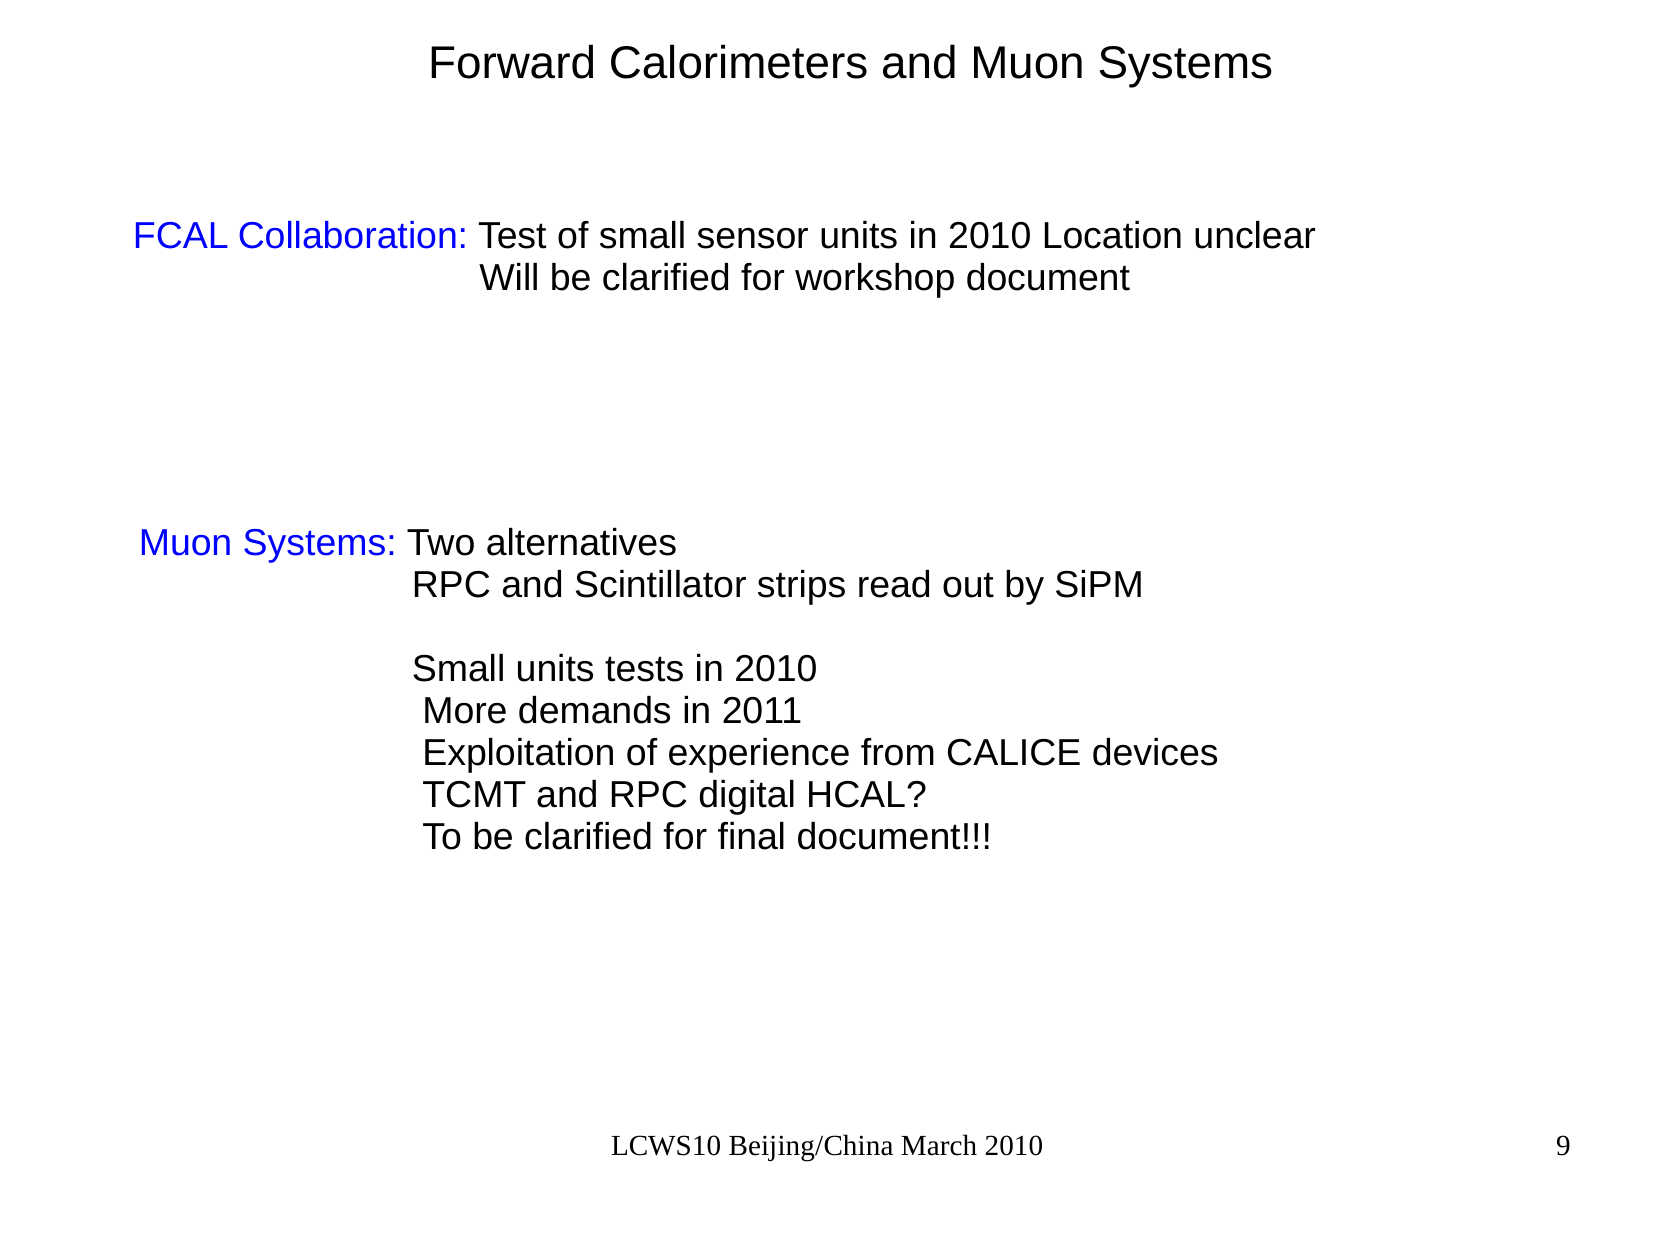

Forward Calorimeters and Muon Systems
FCAL Collaboration: Test of small sensor units in 2010 Location unclear
 Will be clarified for workshop document
Muon Systems: Two alternatives
 RPC and Scintillator strips read out by SiPM
 Small units tests in 2010
 More demands in 2011
 Exploitation of experience from CALICE devices
 TCMT and RPC digital HCAL?
 To be clarified for final document!!!
LCWS10 Beijing/China March 2010
9